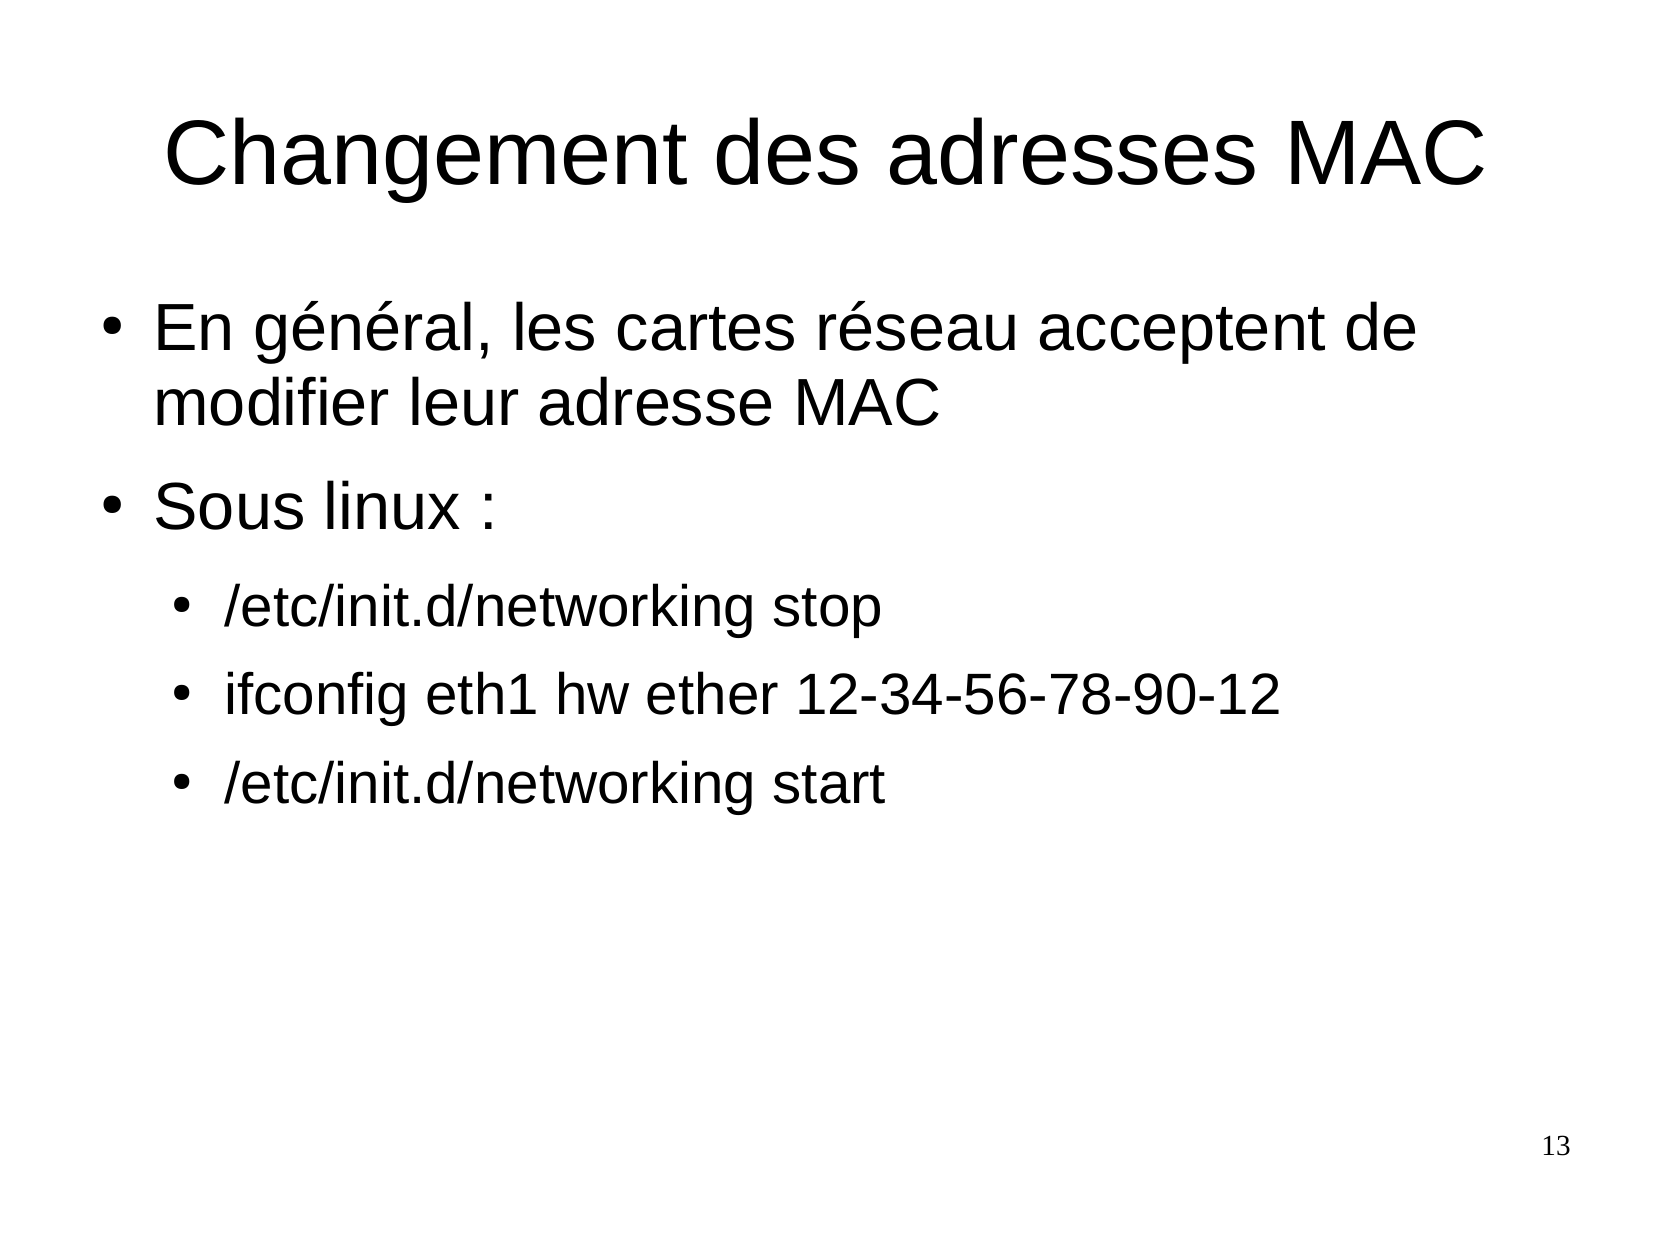

# Changement des adresses MAC
En général, les cartes réseau acceptent de modifier leur adresse MAC
Sous linux :
/etc/init.d/networking stop
ifconfig eth1 hw ether 12-34-56-78-90-12
/etc/init.d/networking start
13